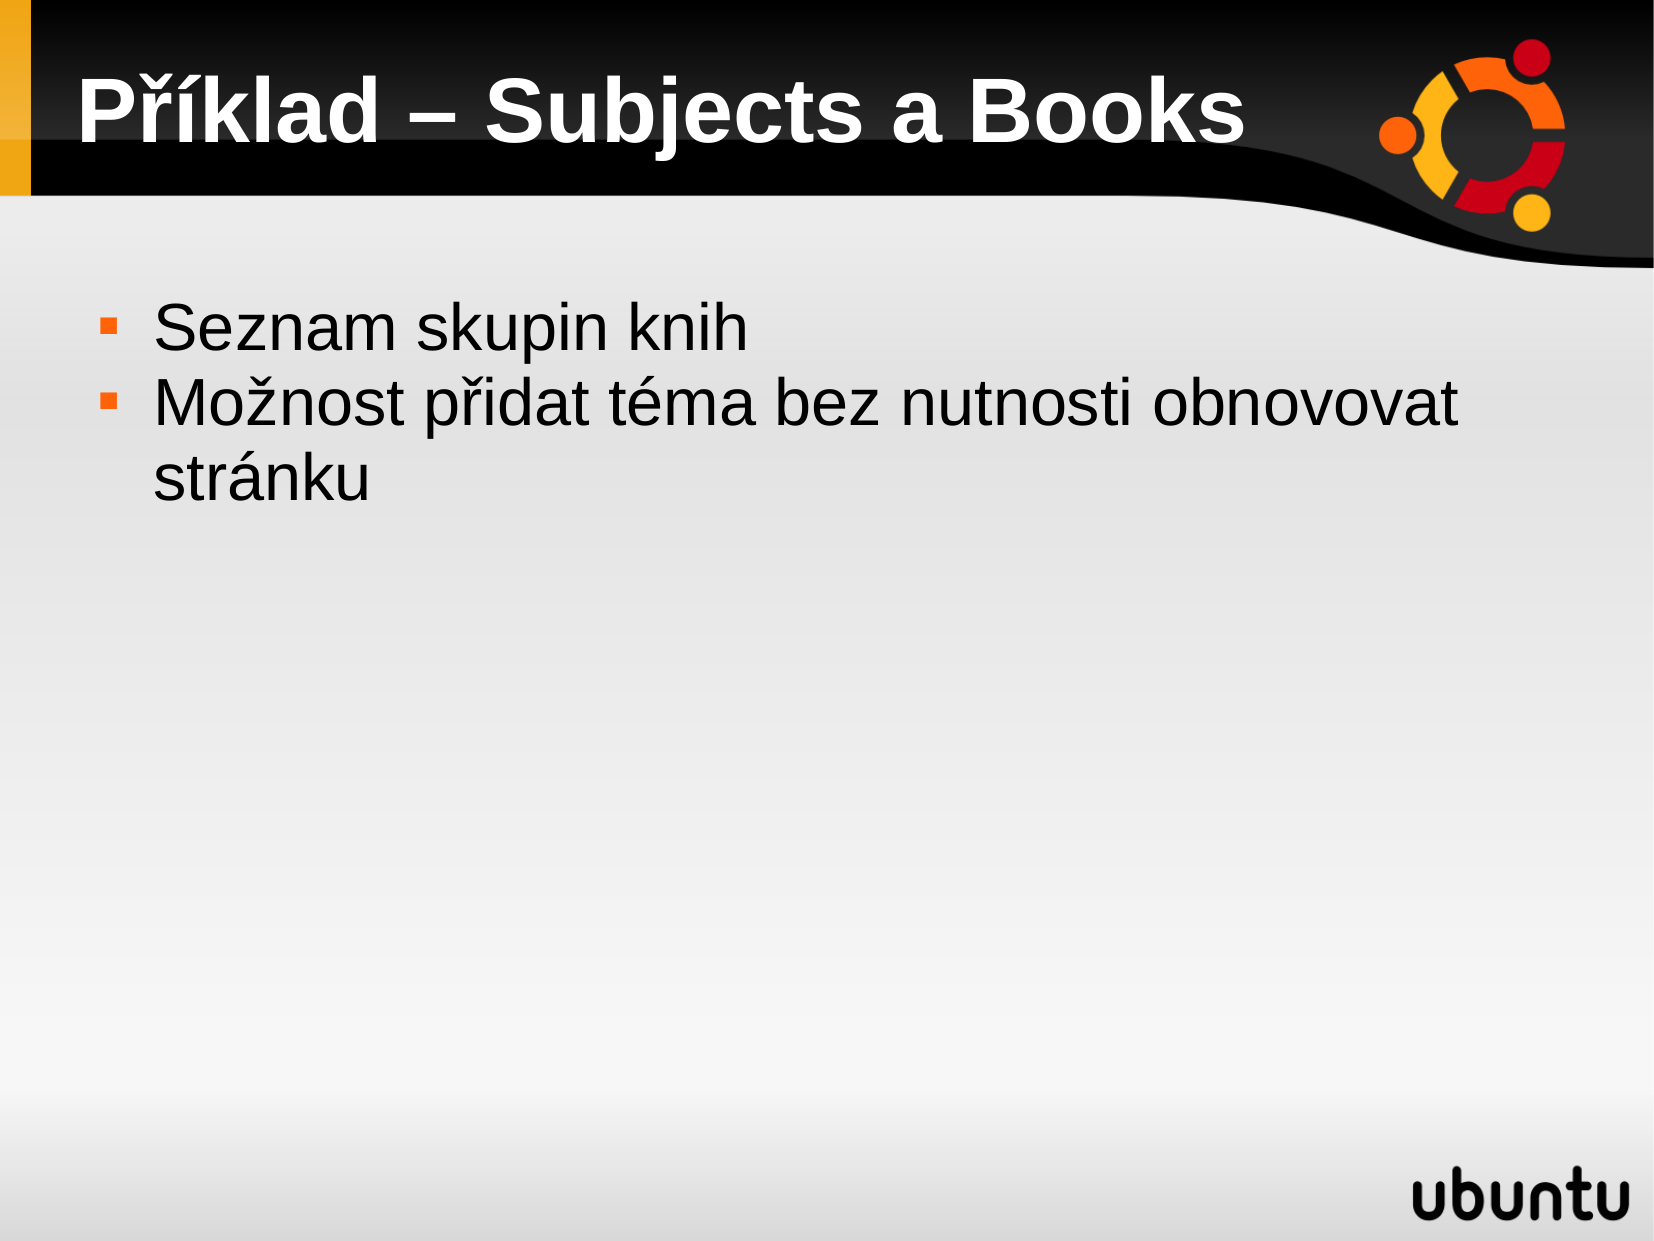

# Příklad – Subjects a Books
Seznam skupin knih
Možnost přidat téma bez nutnosti obnovovat stránku